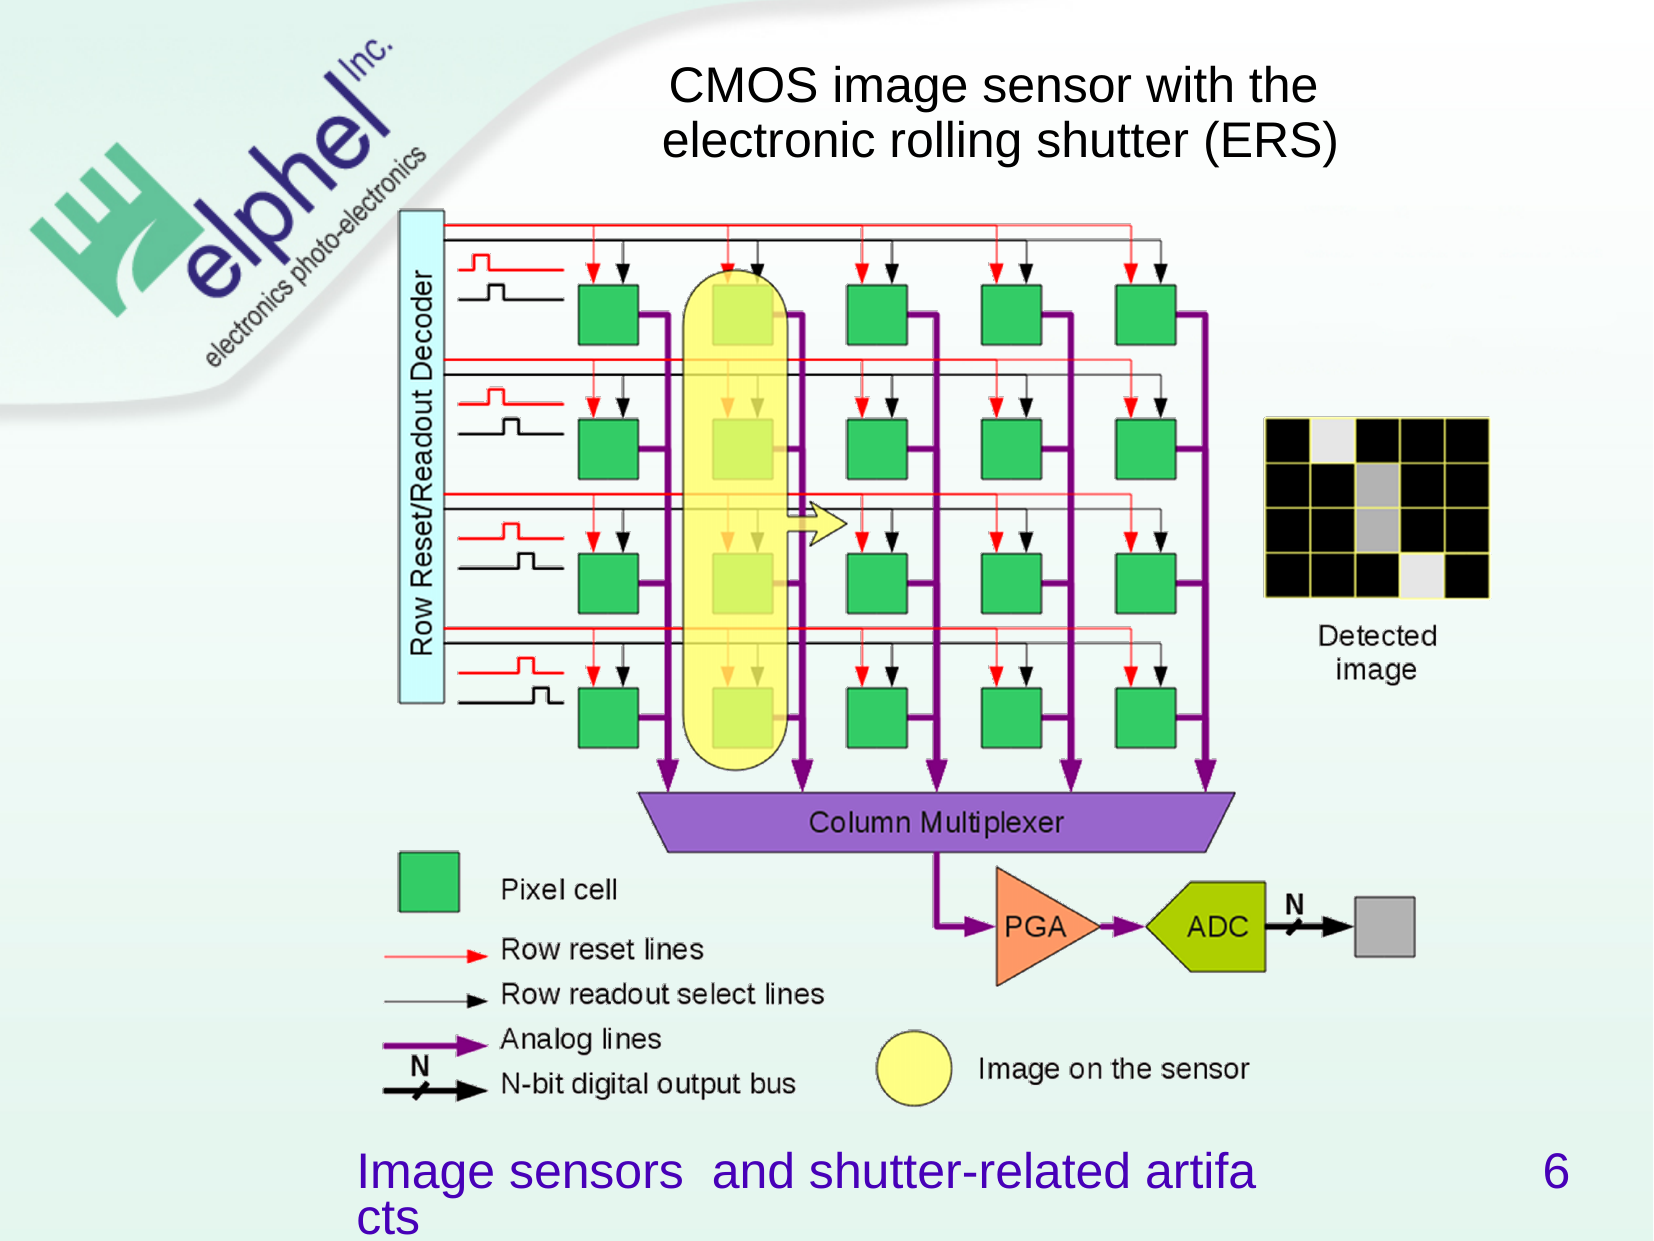

# CMOS image sensor with the electronic rolling shutter (ERS)
Image sensors and shutter-related artifacts
6